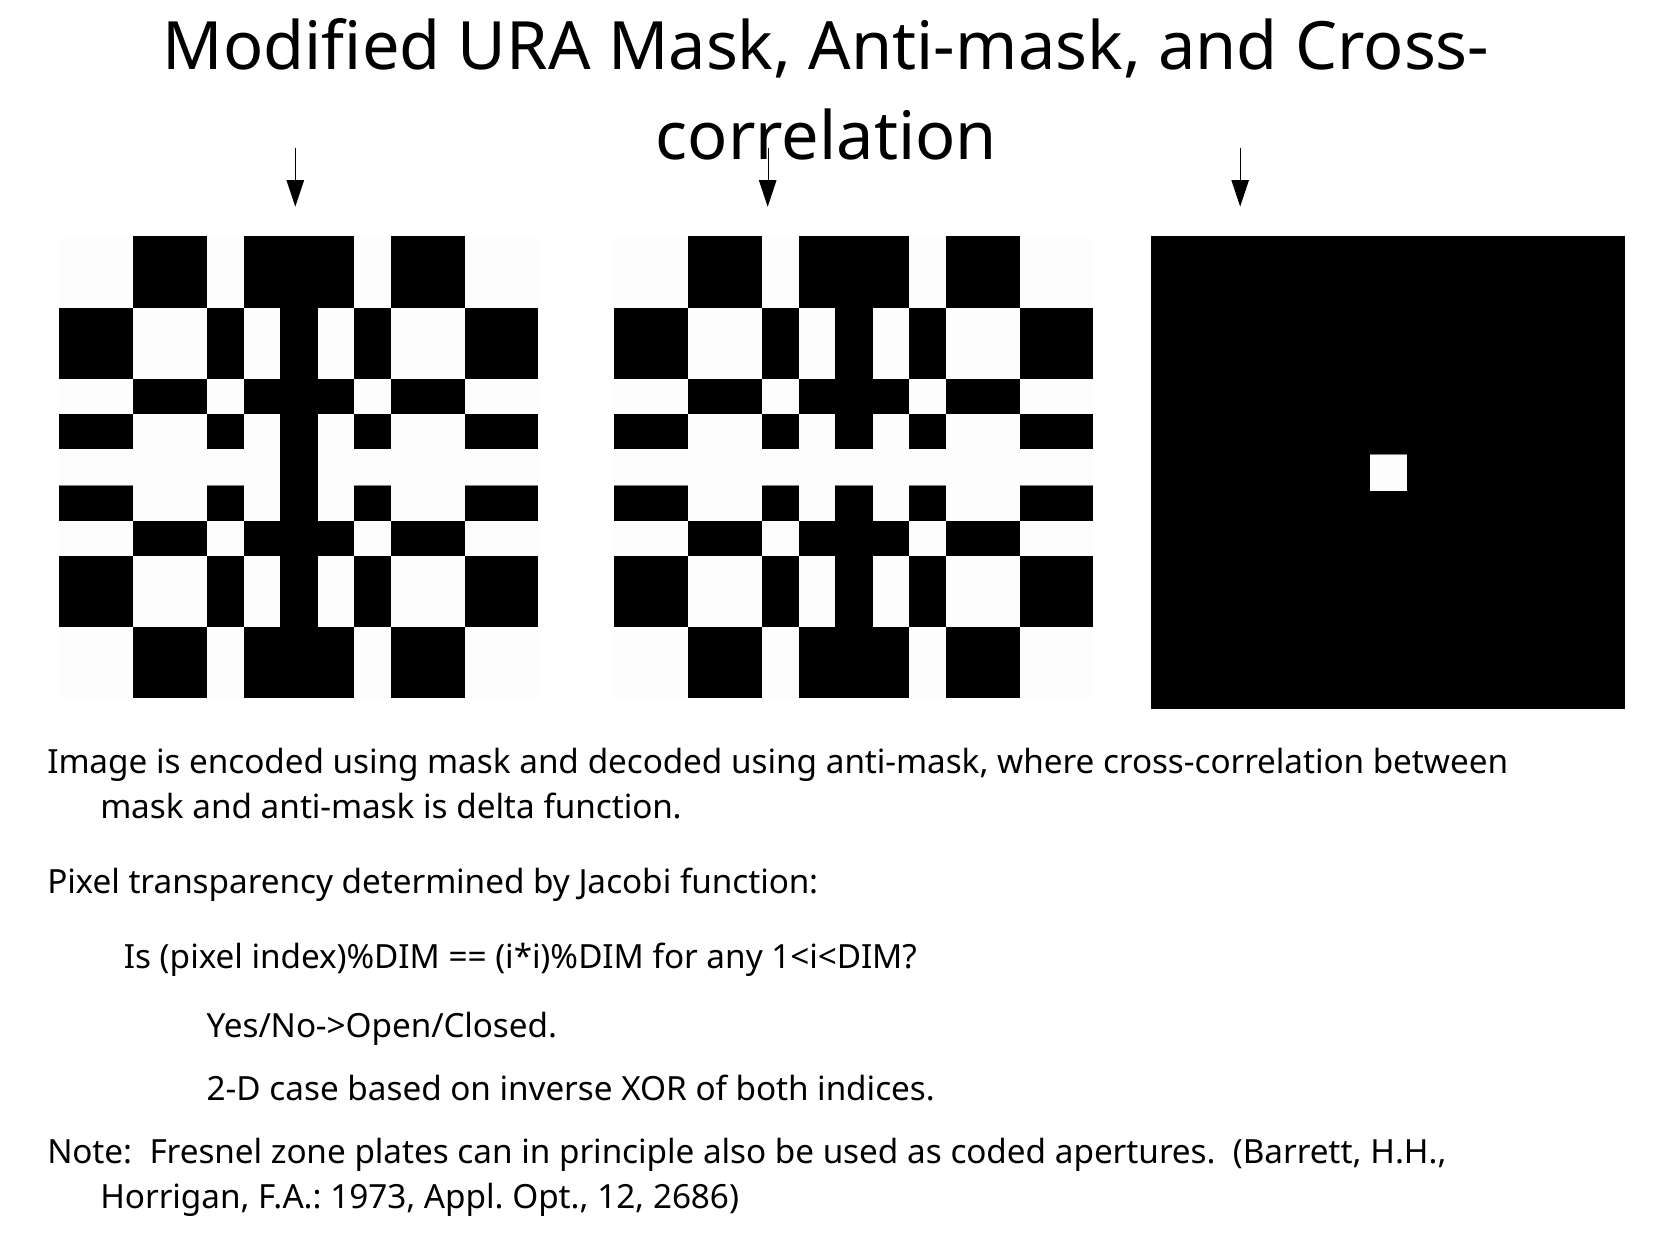

# Modified URA Mask, Anti-mask, and Cross-correlation
Image is encoded using mask and decoded using anti-mask, where cross-correlation between mask and anti-mask is delta function.
Pixel transparency determined by Jacobi function:
Is (pixel index)%DIM == (i*i)%DIM for any 1<i<DIM?
Yes/No->Open/Closed.
2-D case based on inverse XOR of both indices.
Note: Fresnel zone plates can in principle also be used as coded apertures. (Barrett, H.H., Horrigan, F.A.: 1973, Appl. Opt., 12, 2686)